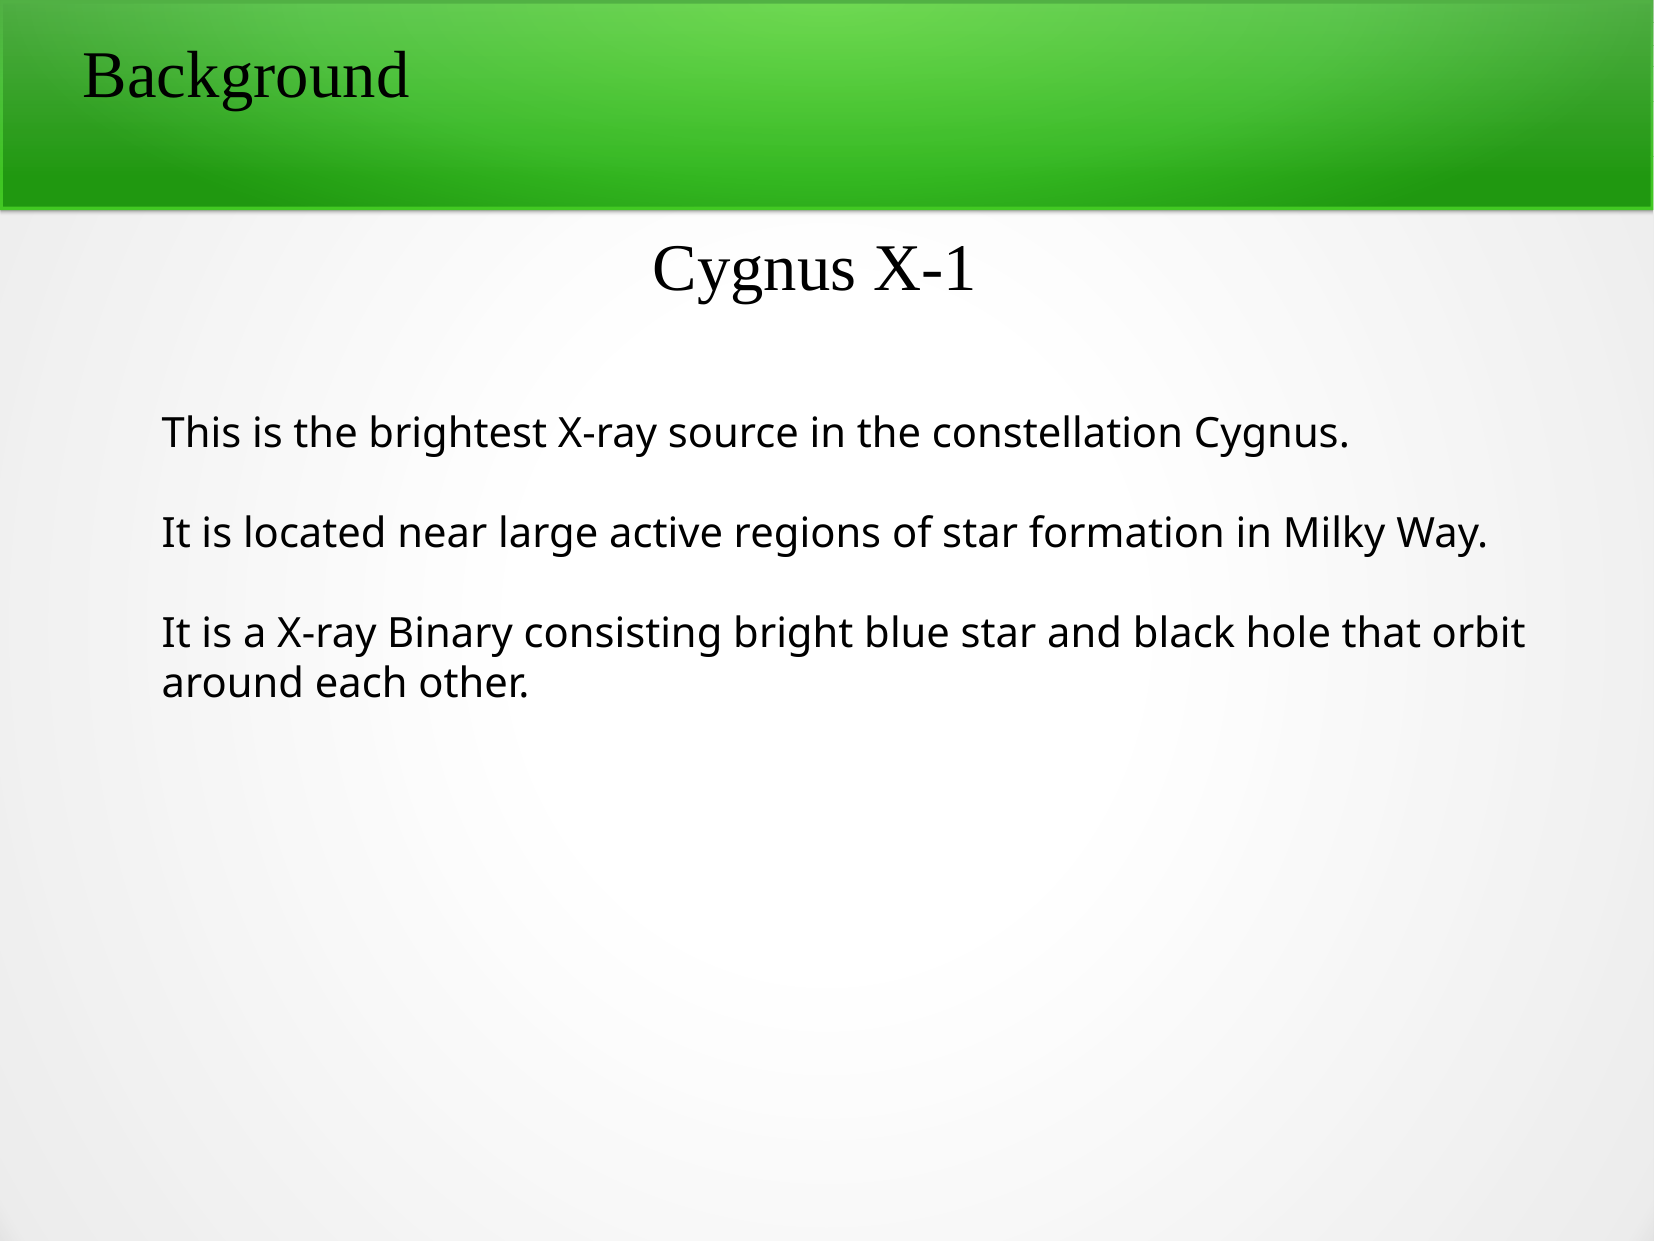

# Background
Cygnus X-1
This is the brightest X-ray source in the constellation Cygnus.
It is located near large active regions of star formation in Milky Way.
It is a X-ray Binary consisting bright blue star and black hole that orbit around each other.